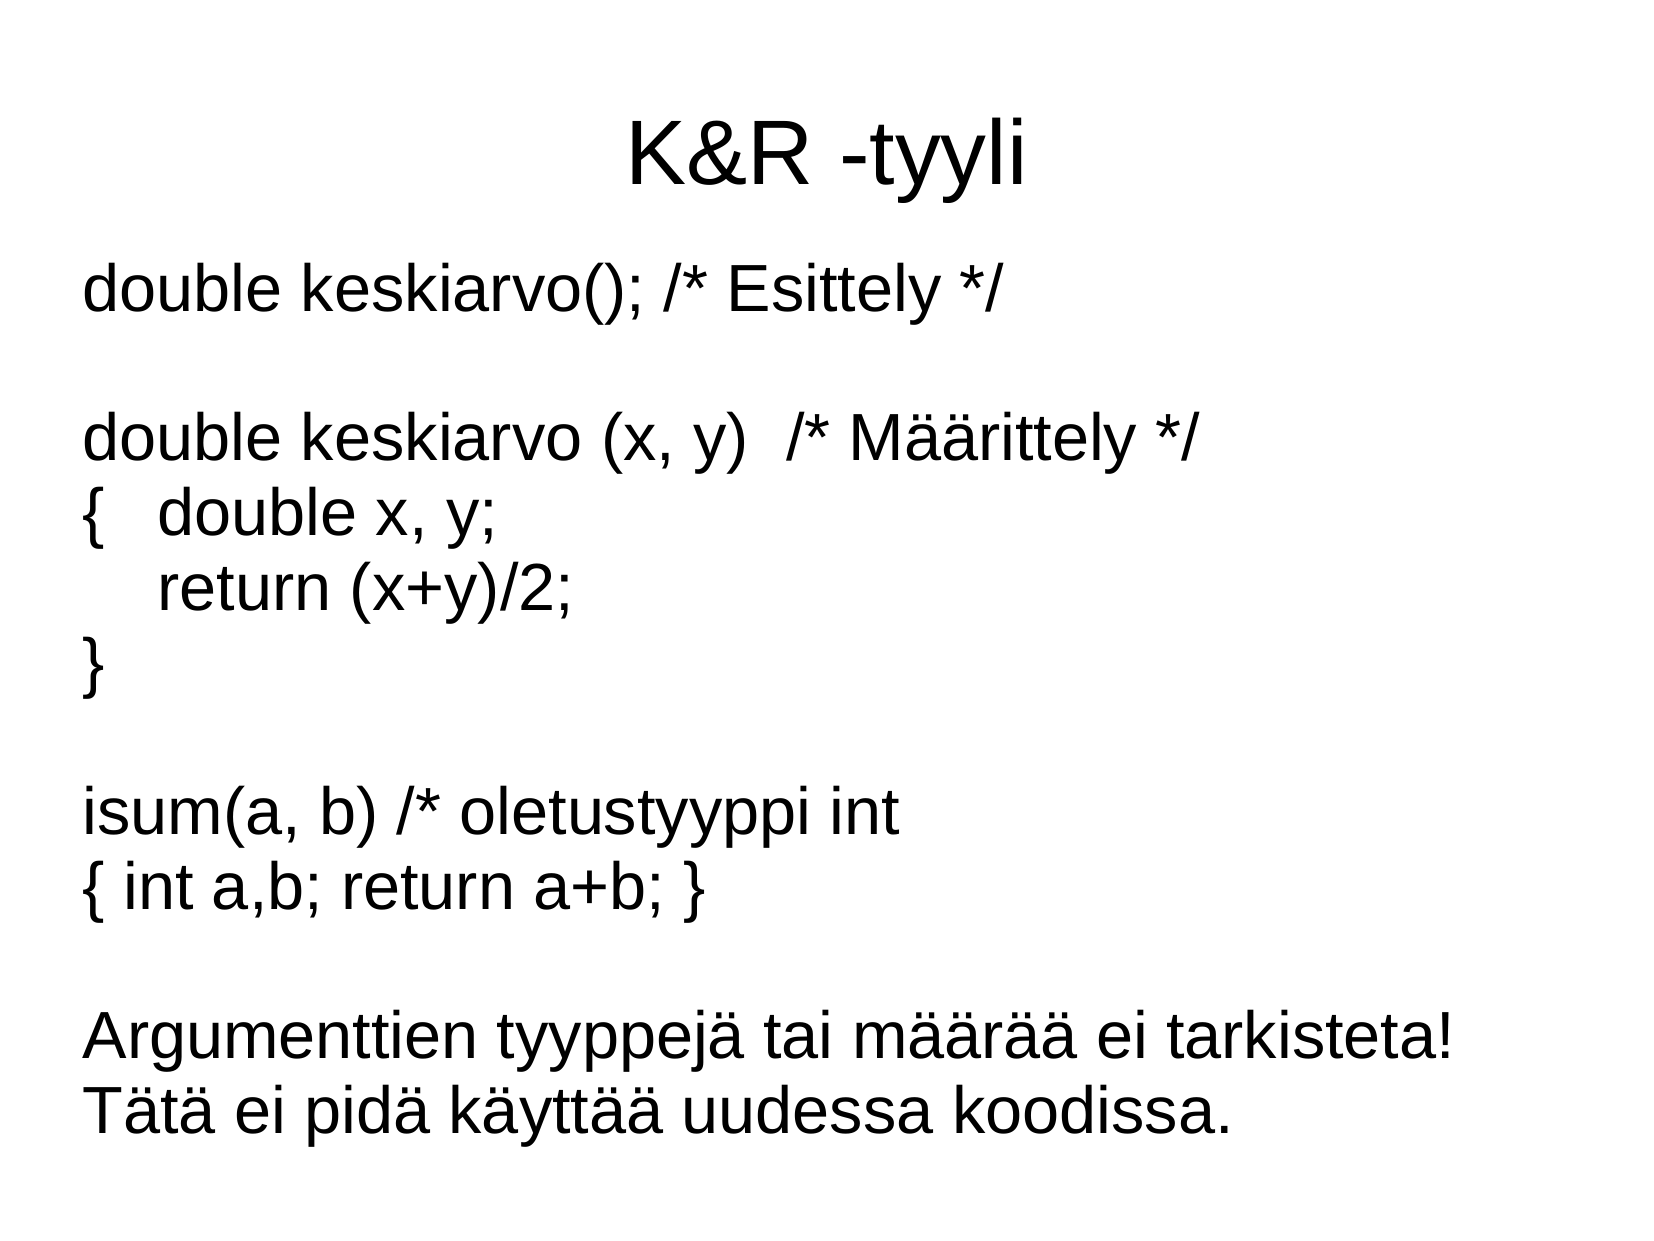

# K&R -tyyli
double keskiarvo(); /* Esittely */
double keskiarvo (x, y) /* Määrittely */
{ 	double x, y;
	return (x+y)/2;
}
isum(a, b) /* oletustyyppi int
{ int a,b; return a+b; }
Argumenttien tyyppejä tai määrää ei tarkisteta!
Tätä ei pidä käyttää uudessa koodissa.